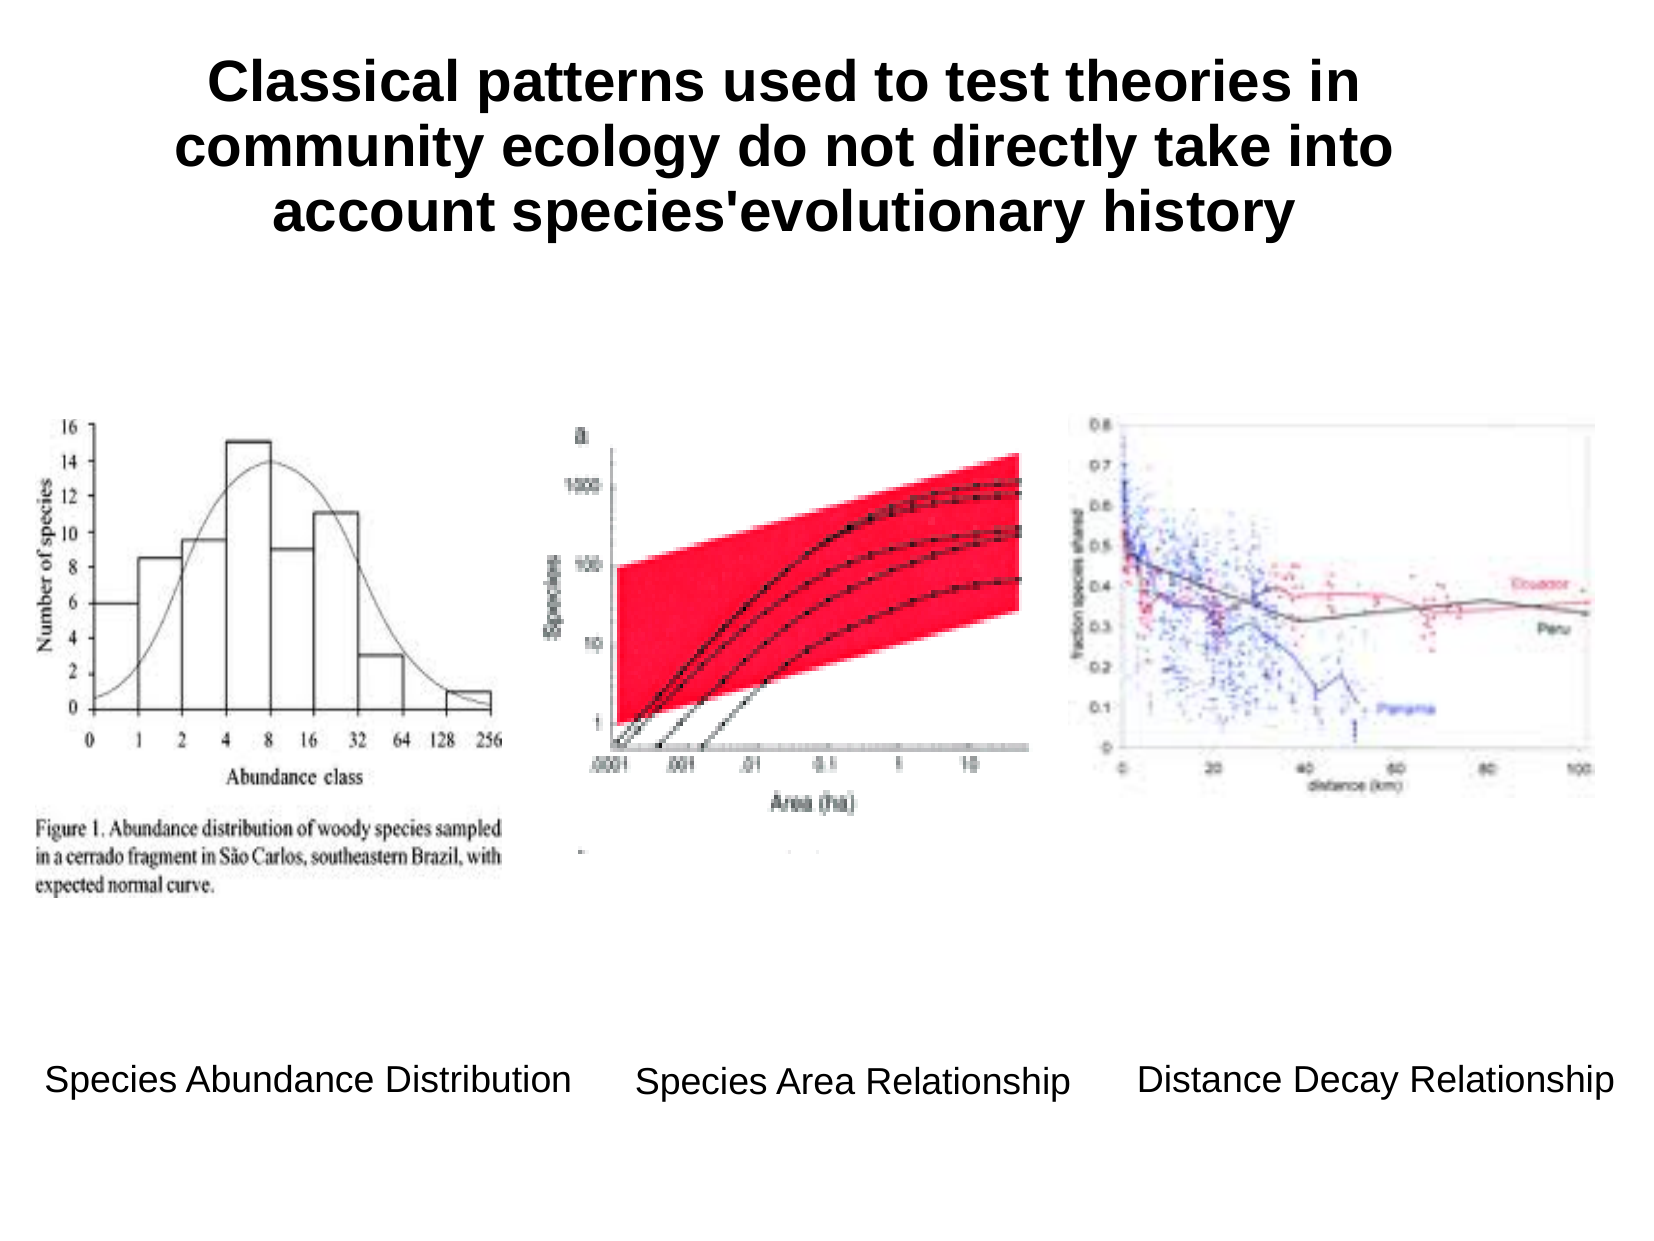

Classical patterns used to test theories in community ecology do not directly take into account species'evolutionary history
Species Abundance Distribution
Distance Decay Relationship
Species Area Relationship